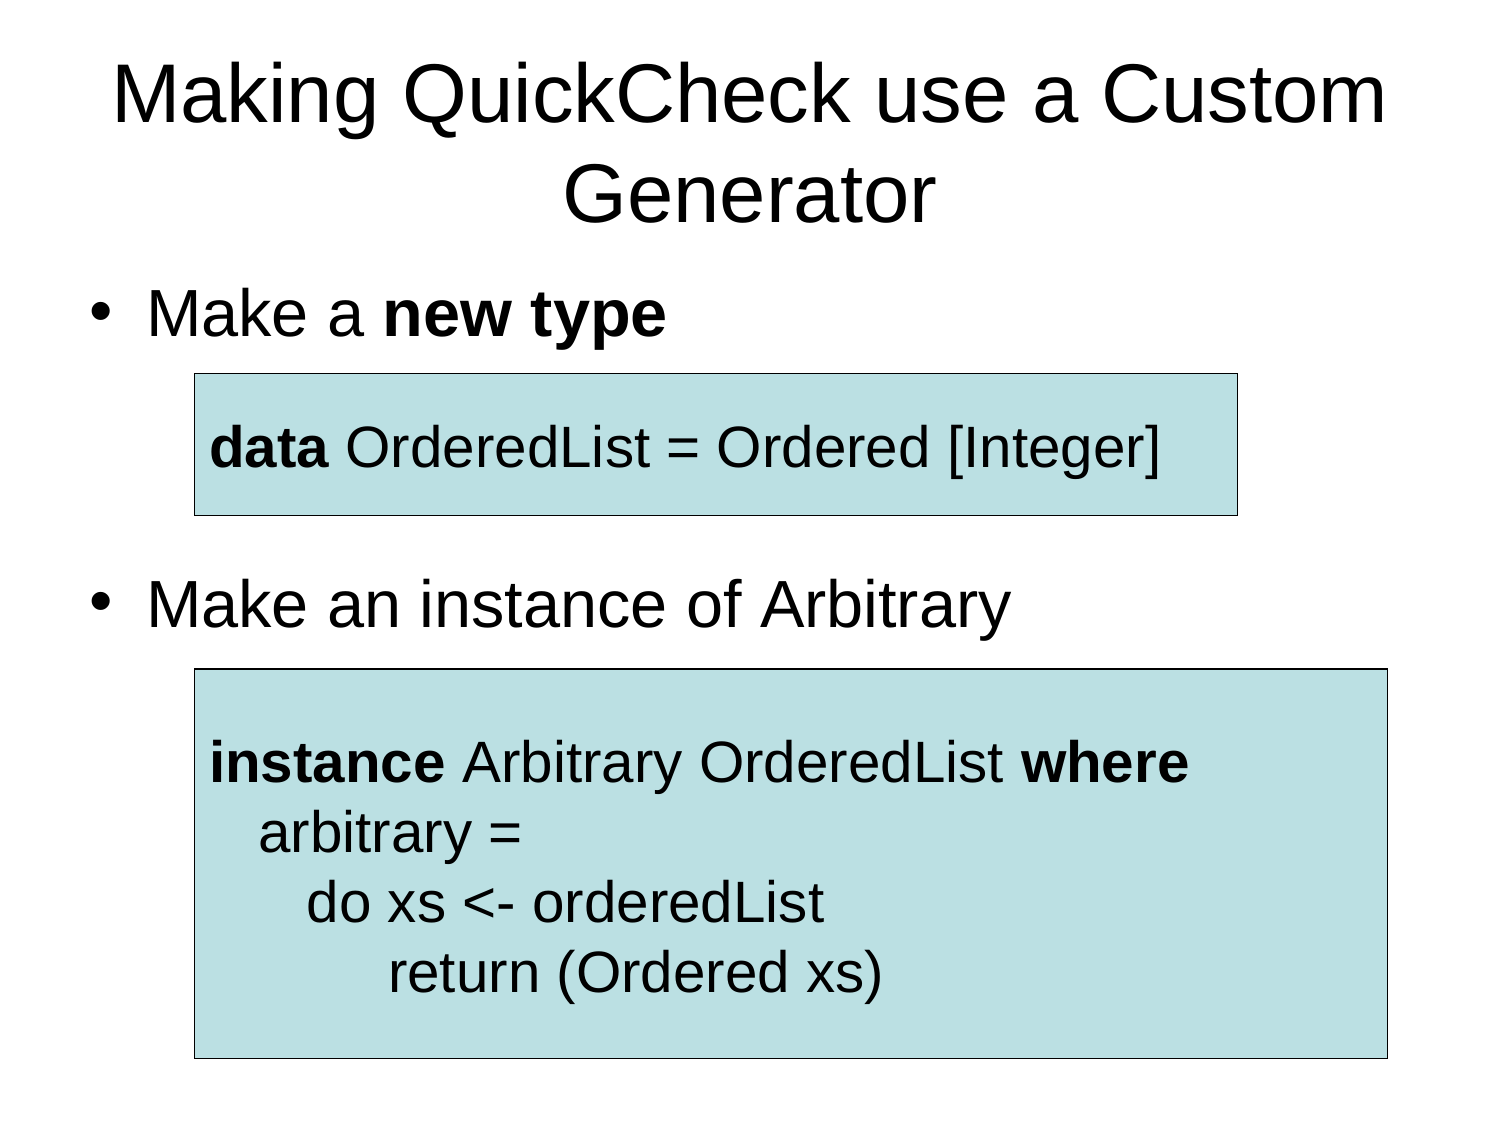

# Making QuickCheck use a Custom Generator
Make a new type
Make an instance of Arbitrary
data OrderedList = Ordered [Integer]
instance Arbitrary OrderedList where
 arbitrary =
 do xs <- orderedList
 return (Ordered xs)